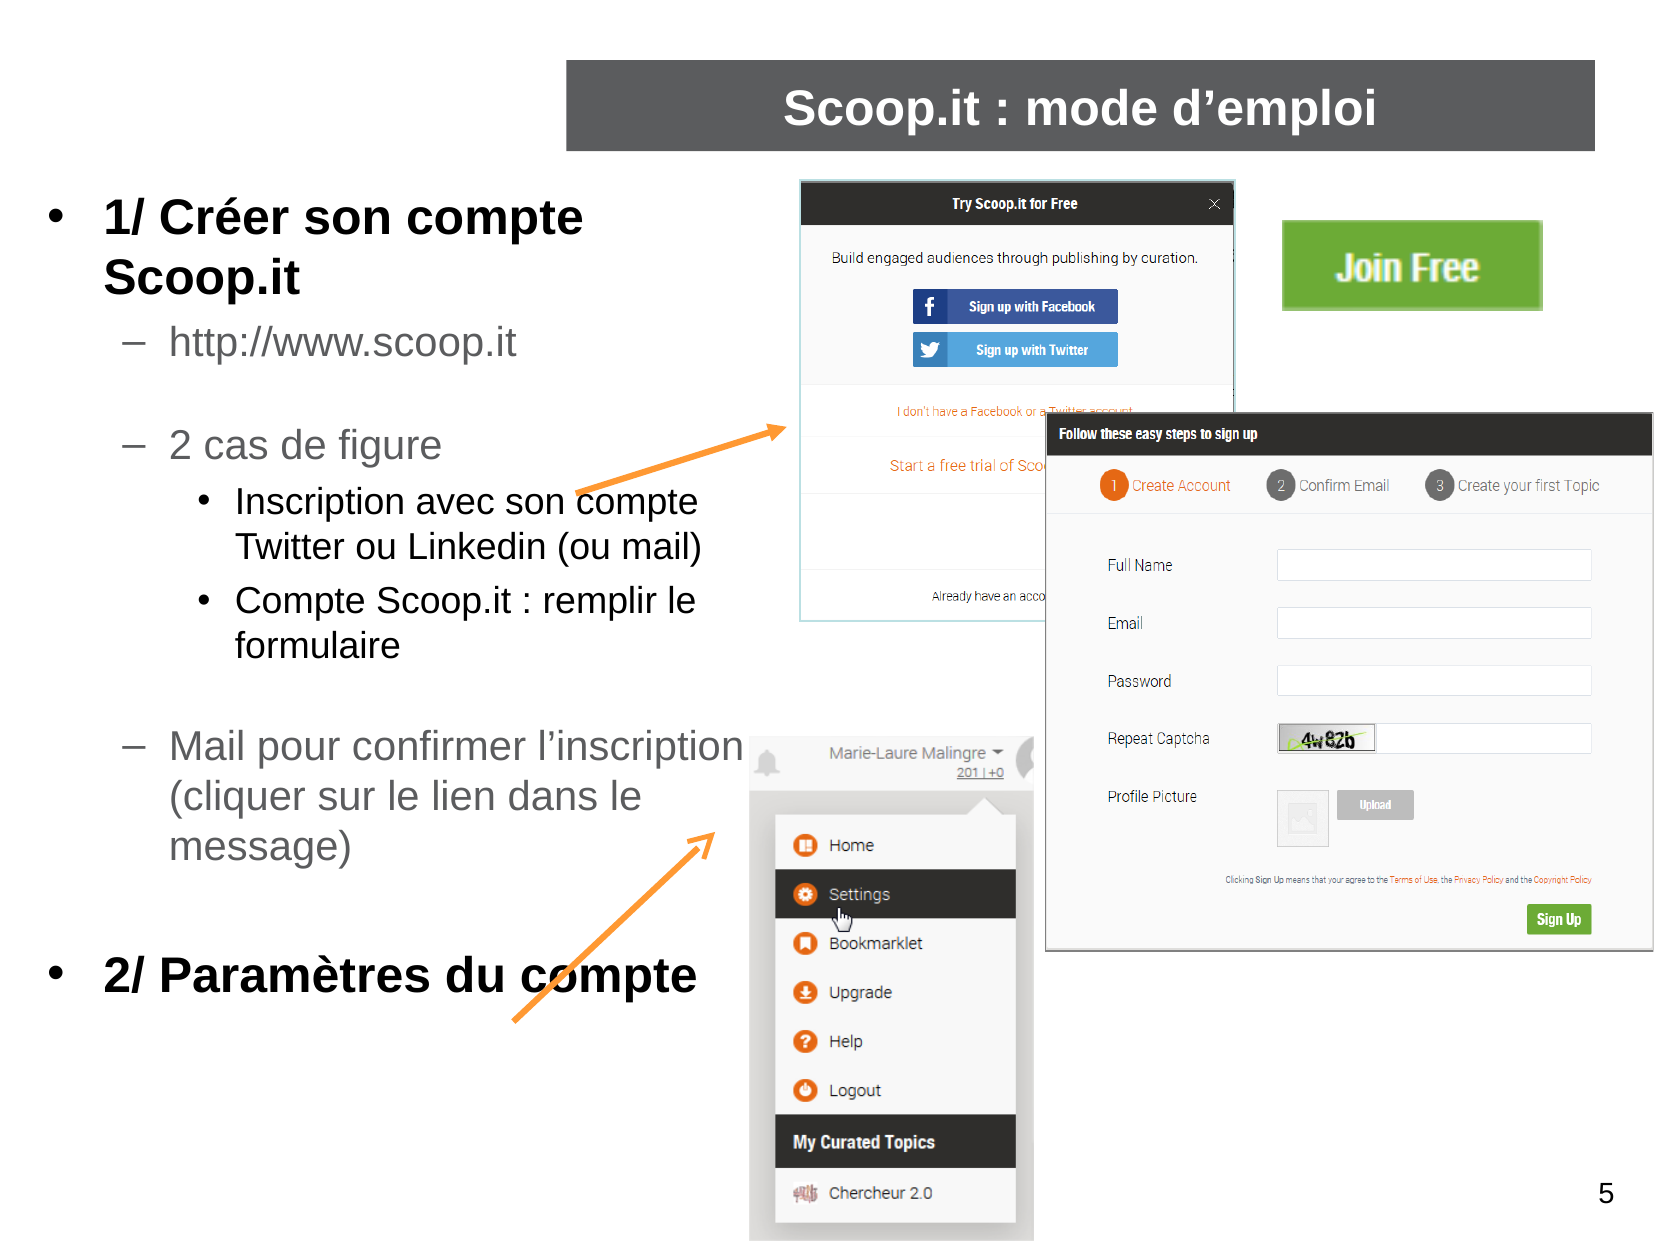

Scoop.it : mode d’emploi
1/ Créer son compte Scoop.it
http://www.scoop.it
2 cas de figure
Inscription avec son compte Twitter ou Linkedin (ou mail)
Compte Scoop.it : remplir le formulaire
Mail pour confirmer l’inscription (cliquer sur le lien dans le message)
2/ Paramètres du compte